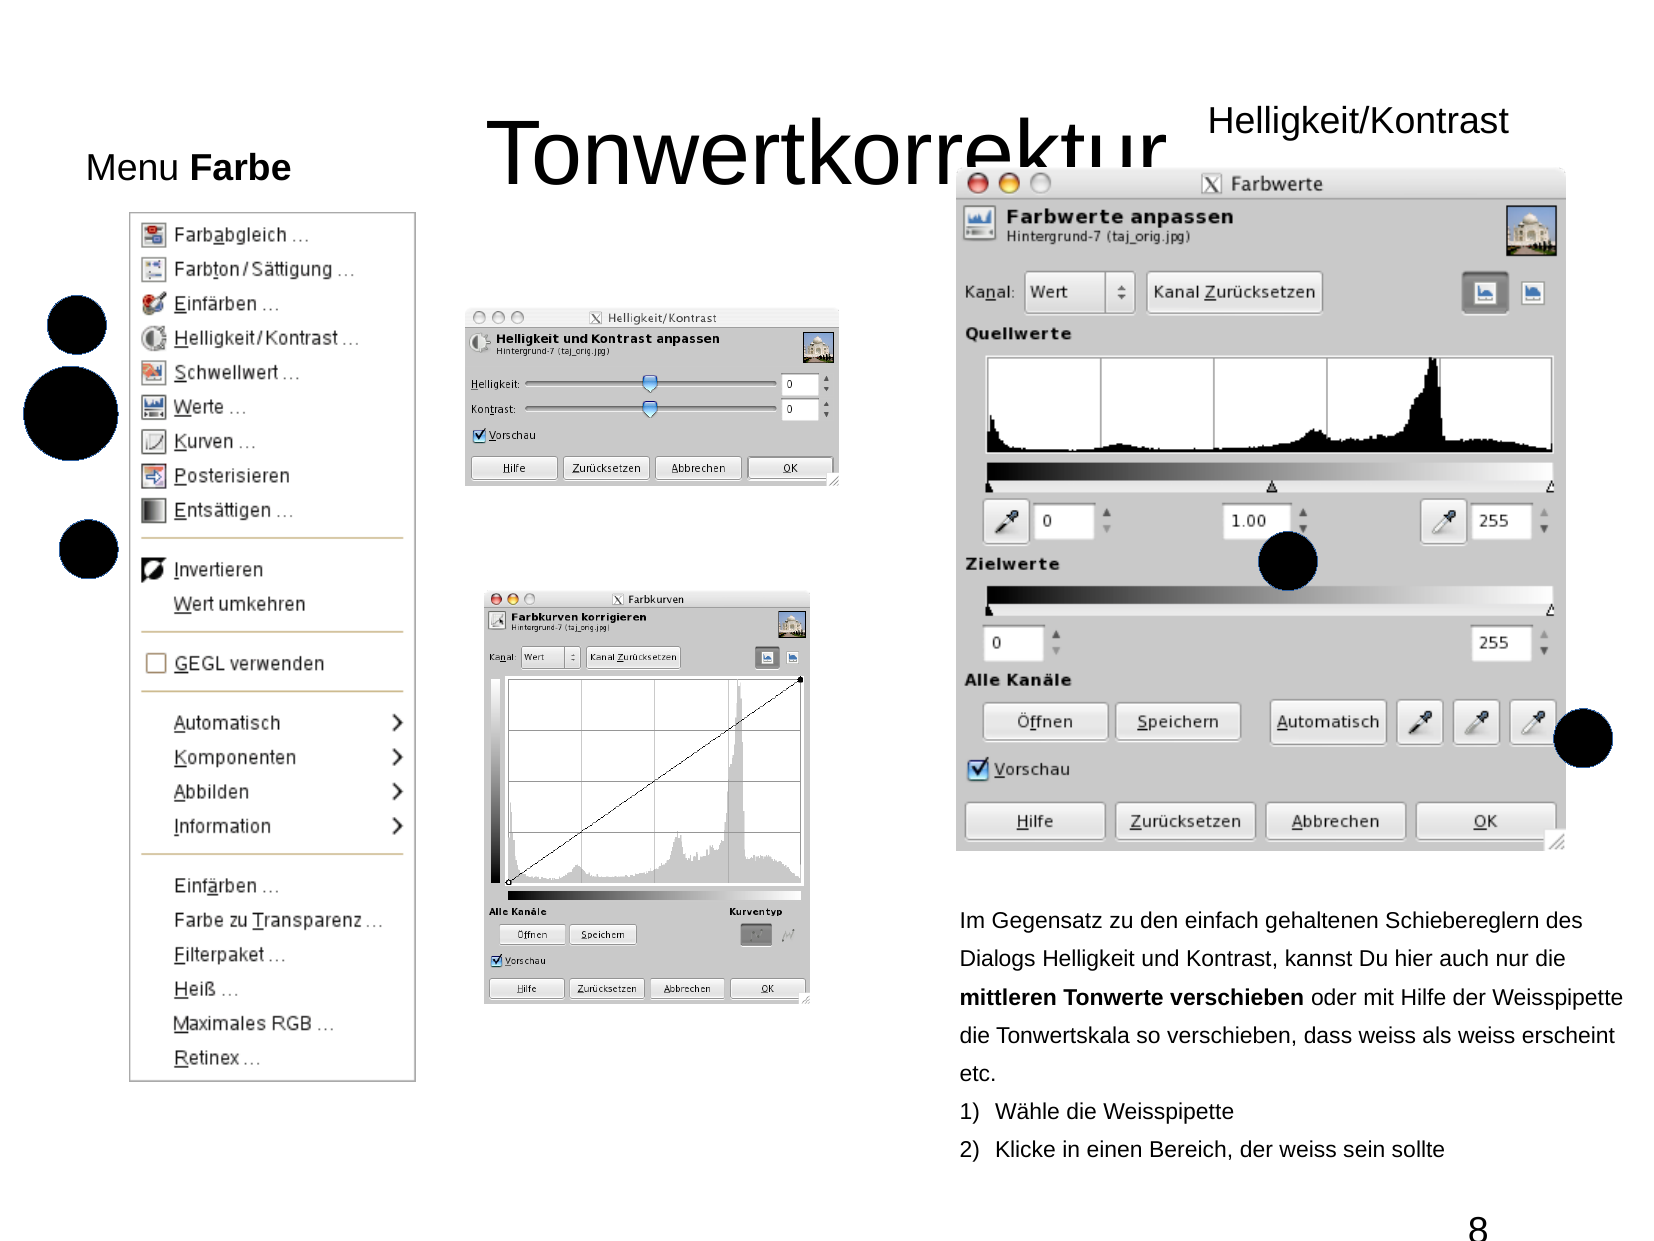

# Tonwertkorrektur
Helligkeit/Kontrast
Menu Farbe
Im Gegensatz zu den einfach gehaltenen Schiebereglern des Dialogs Helligkeit und Kontrast, kannst Du hier auch nur die mittleren Tonwerte verschieben oder mit Hilfe der Weisspipette die Tonwertskala so verschieben, dass weiss als weiss erscheint etc.
Wähle die Weisspipette
Klicke in einen Bereich, der weiss sein sollte